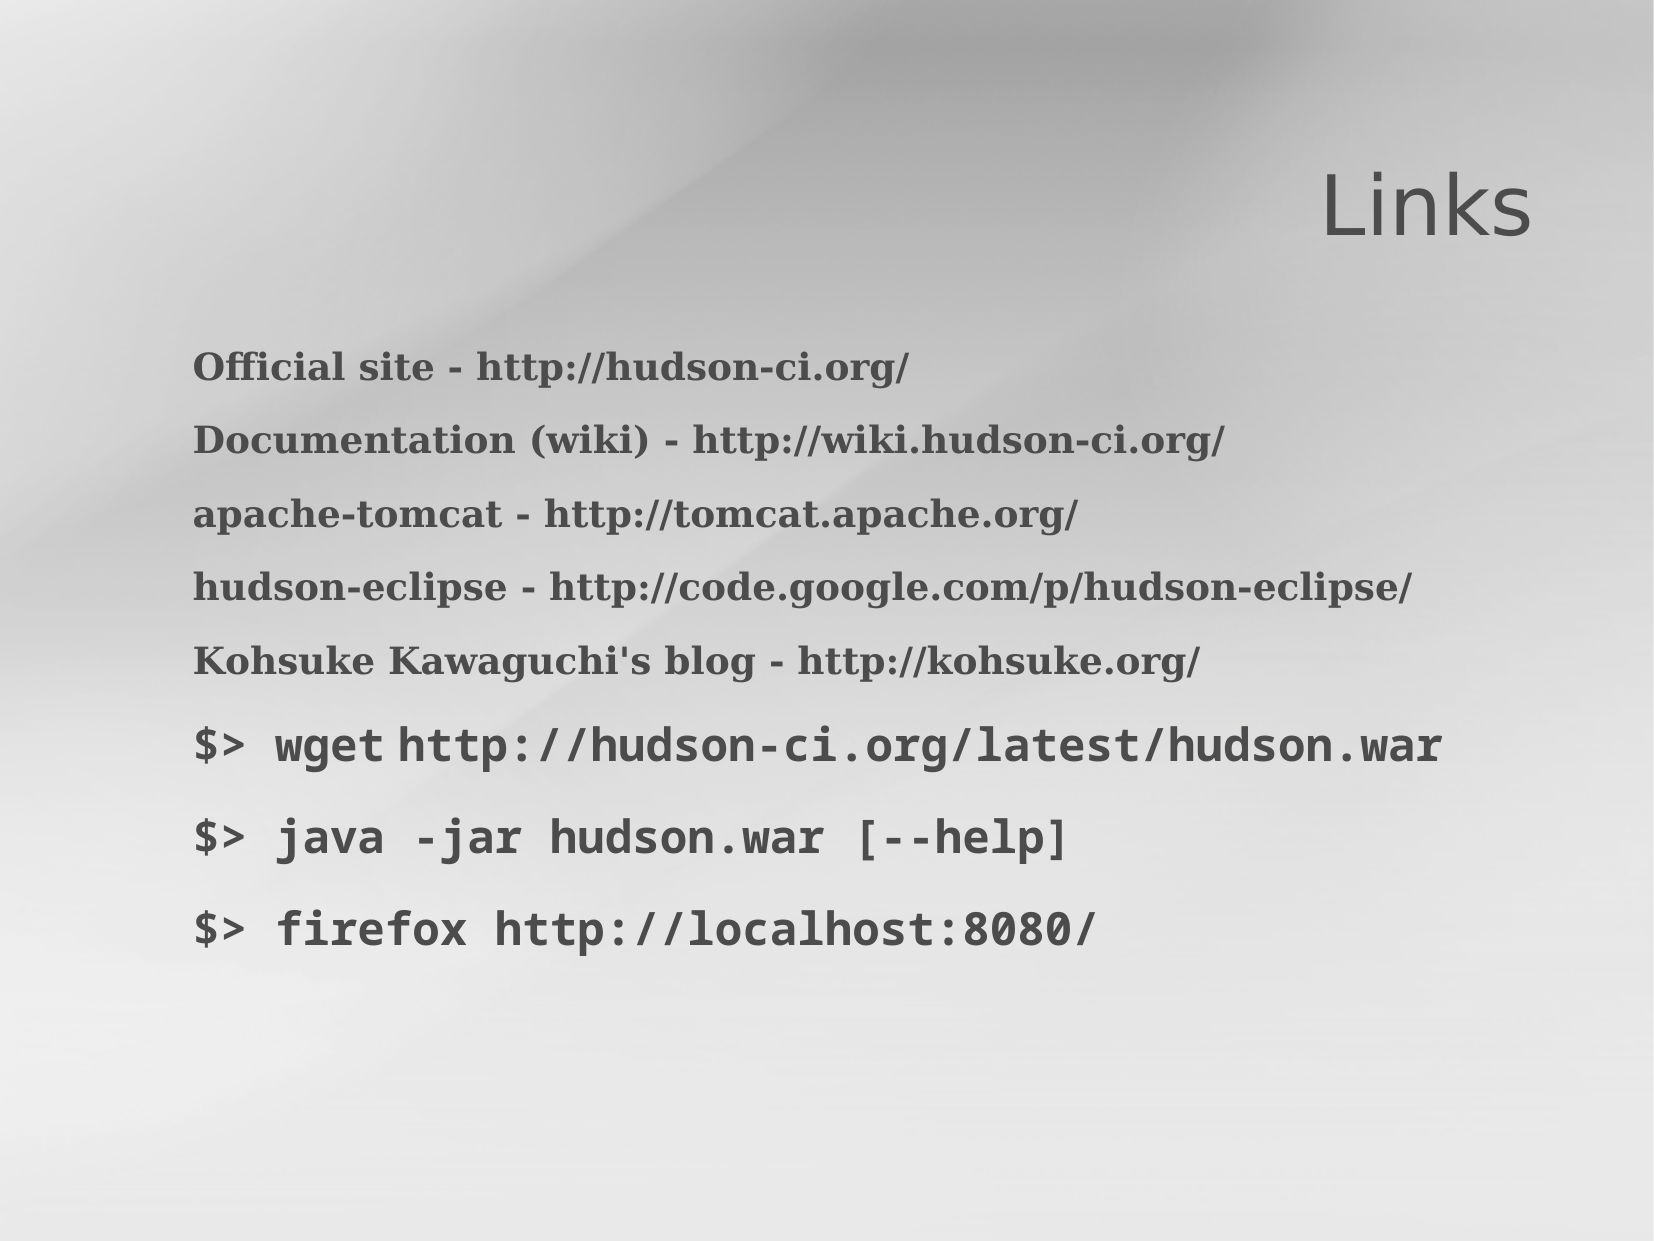

# Links
Official site - http://hudson-ci.org/
Documentation (wiki) - http://wiki.hudson-ci.org/
apache-tomcat - http://tomcat.apache.org/
hudson-eclipse - http://code.google.com/p/hudson-eclipse/
Kohsuke Kawaguchi's blog - http://kohsuke.org/
$> wget http://hudson-ci.org/latest/hudson.war
$> java -jar hudson.war [--help]
$> firefox http://localhost:8080/